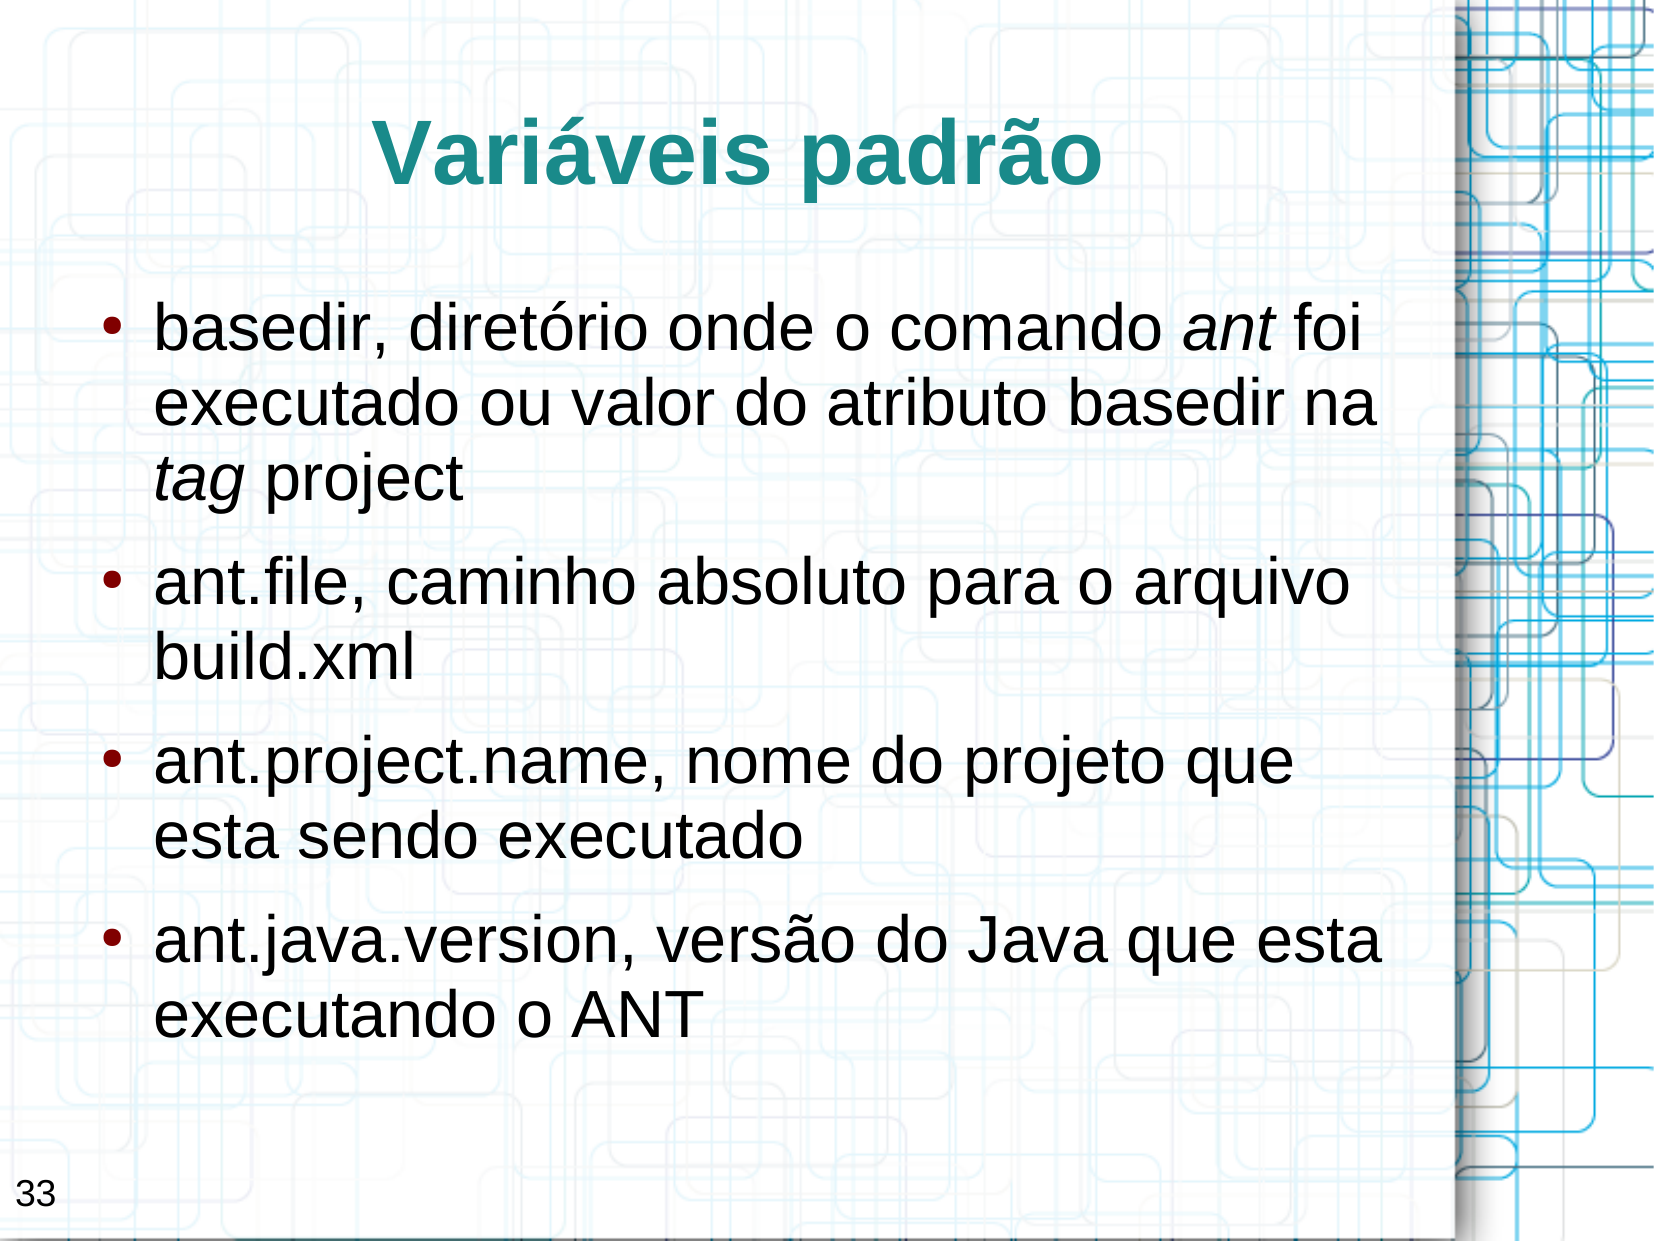

# Variáveis padrão
basedir, diretório onde o comando ant foi executado ou valor do atributo basedir na tag project
ant.file, caminho absoluto para o arquivo build.xml
ant.project.name, nome do projeto que esta sendo executado
ant.java.version, versão do Java que esta executando o ANT